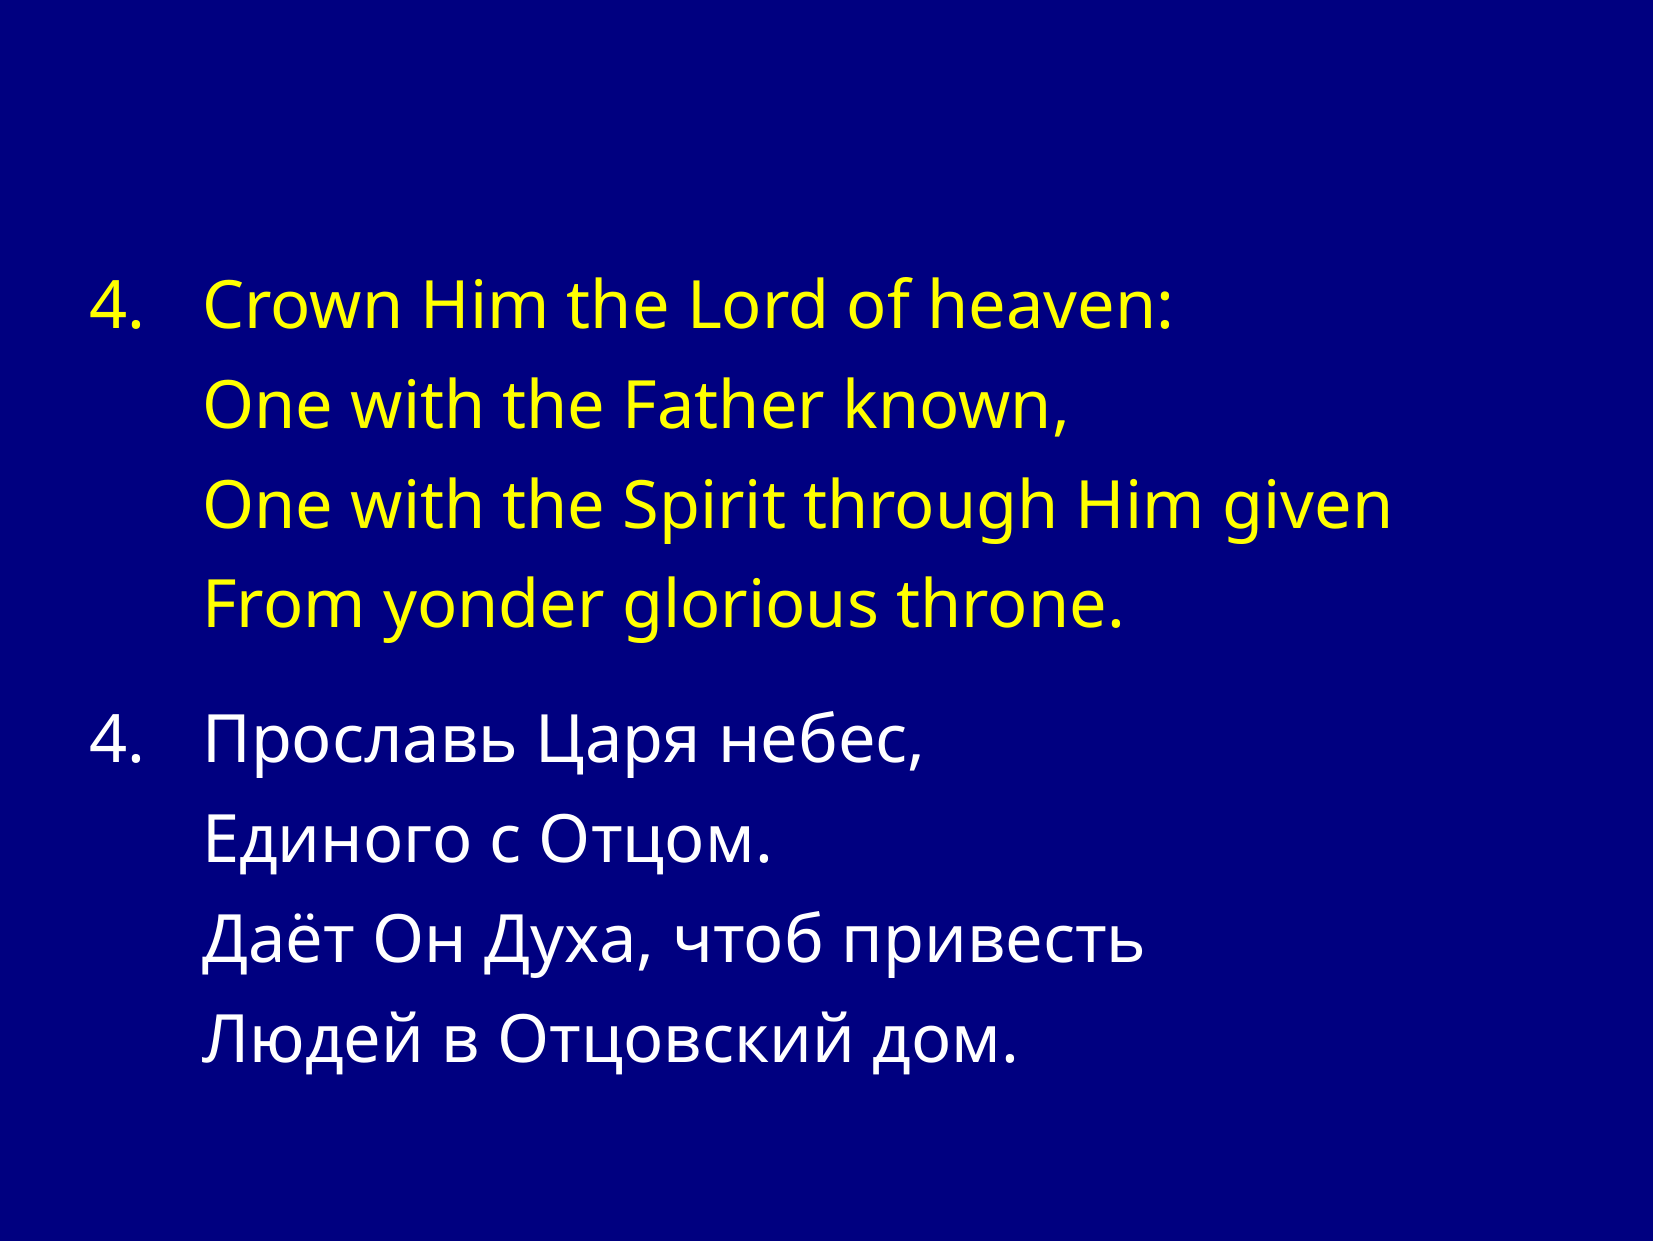

4.	Crown Him the Lord of heaven:
	One with the Father known,
	One with the Spirit through Him given
	From yonder glorious throne.
4.	Прославь Царя небес,
	Единого с Отцом.
	Даёт Он Духа, чтоб привесть
	Людей в Отцовский дом.